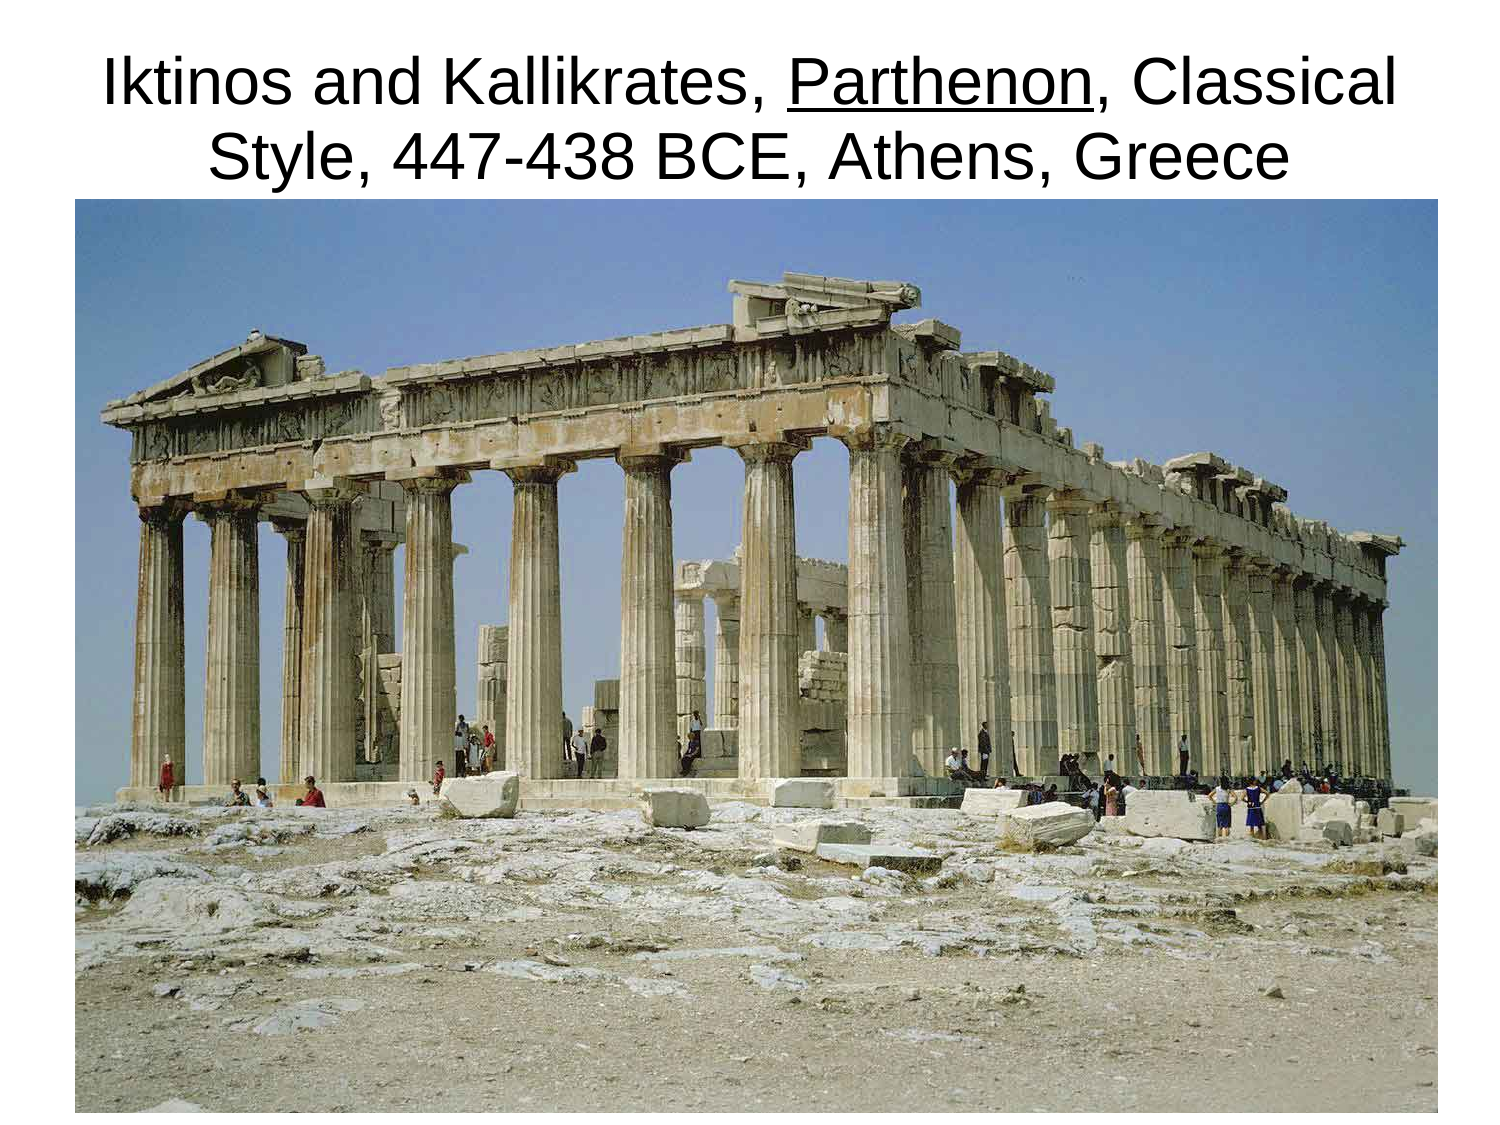

# Iktinos and Kallikrates, Parthenon, Classical Style, 447-438 BCE, Athens, Greece